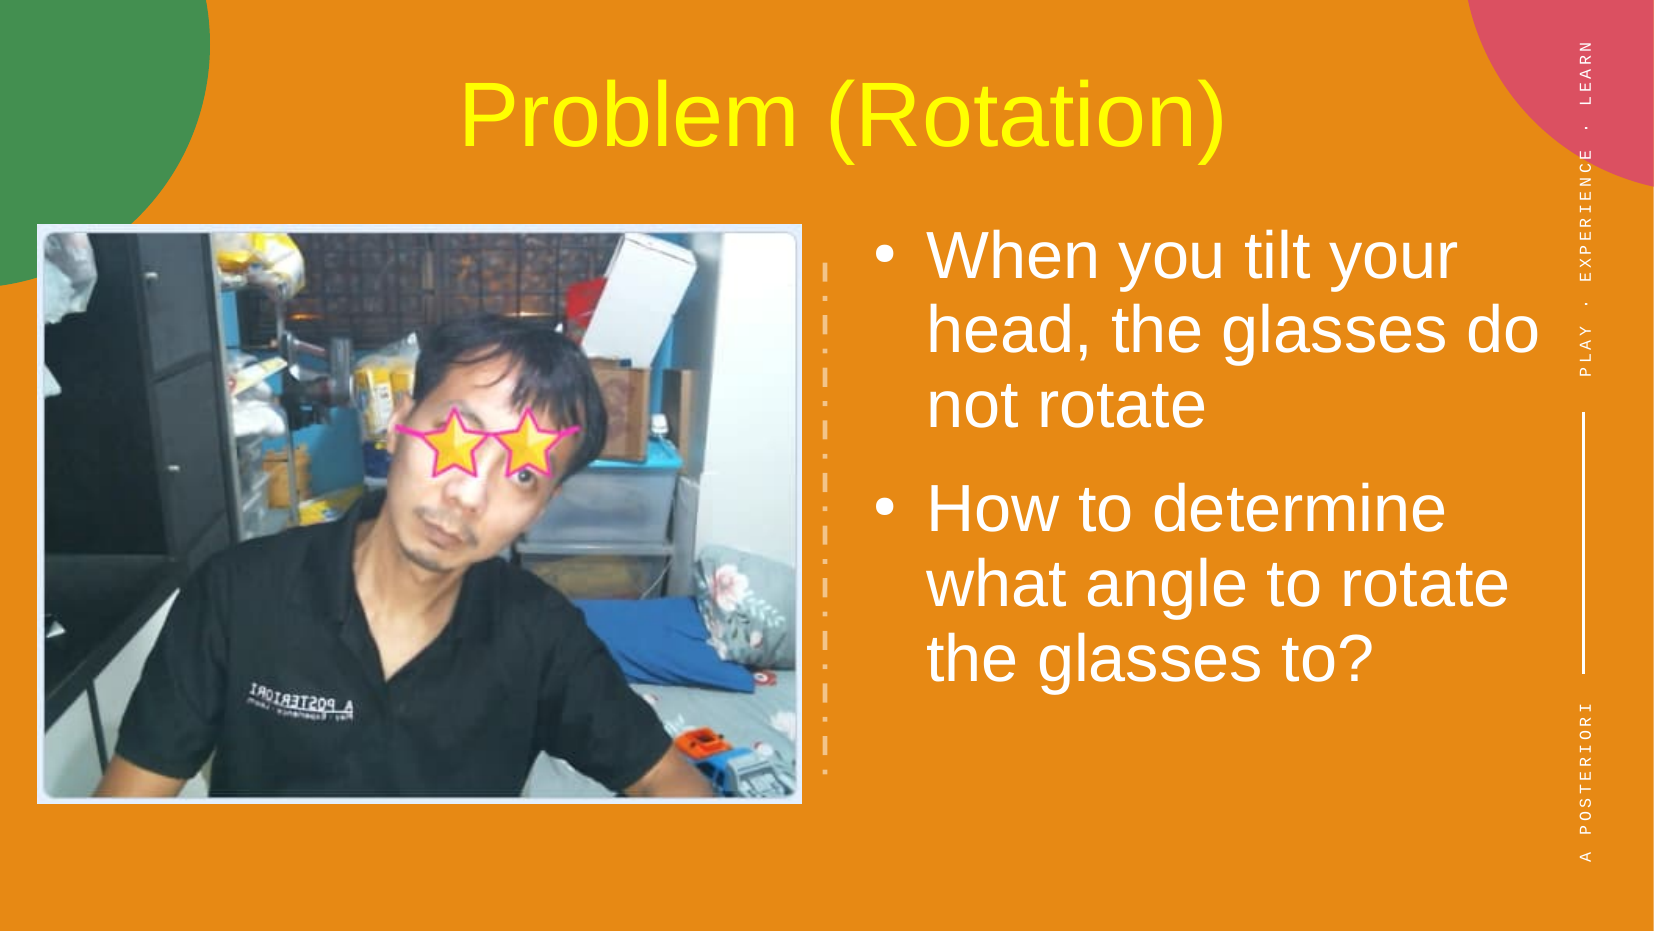

# Problem (Rotation)
When you tilt your head, the glasses do not rotate
How to determine what angle to rotate the glasses to?